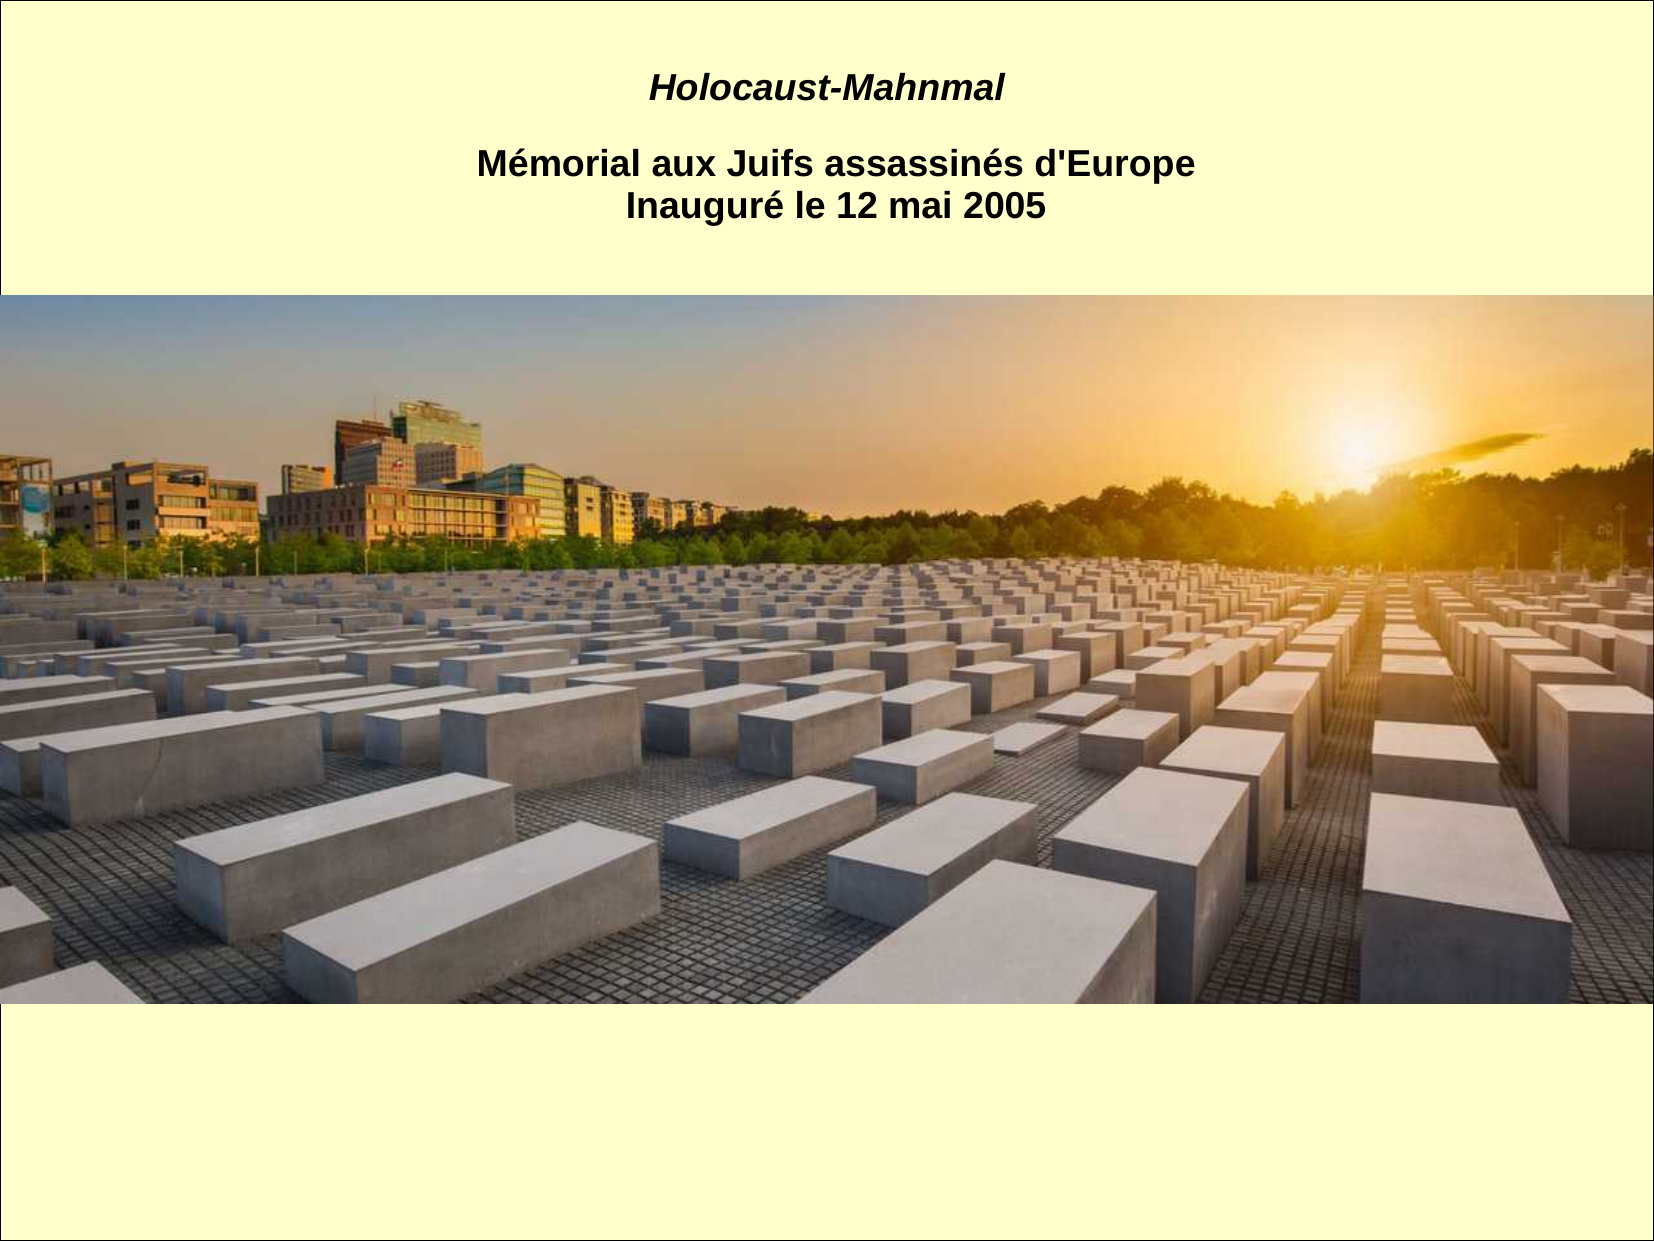

Holocaust-Mahnmal
Mémorial aux Juifs assassinés d'Europe
Inauguré le 12 mai 2005